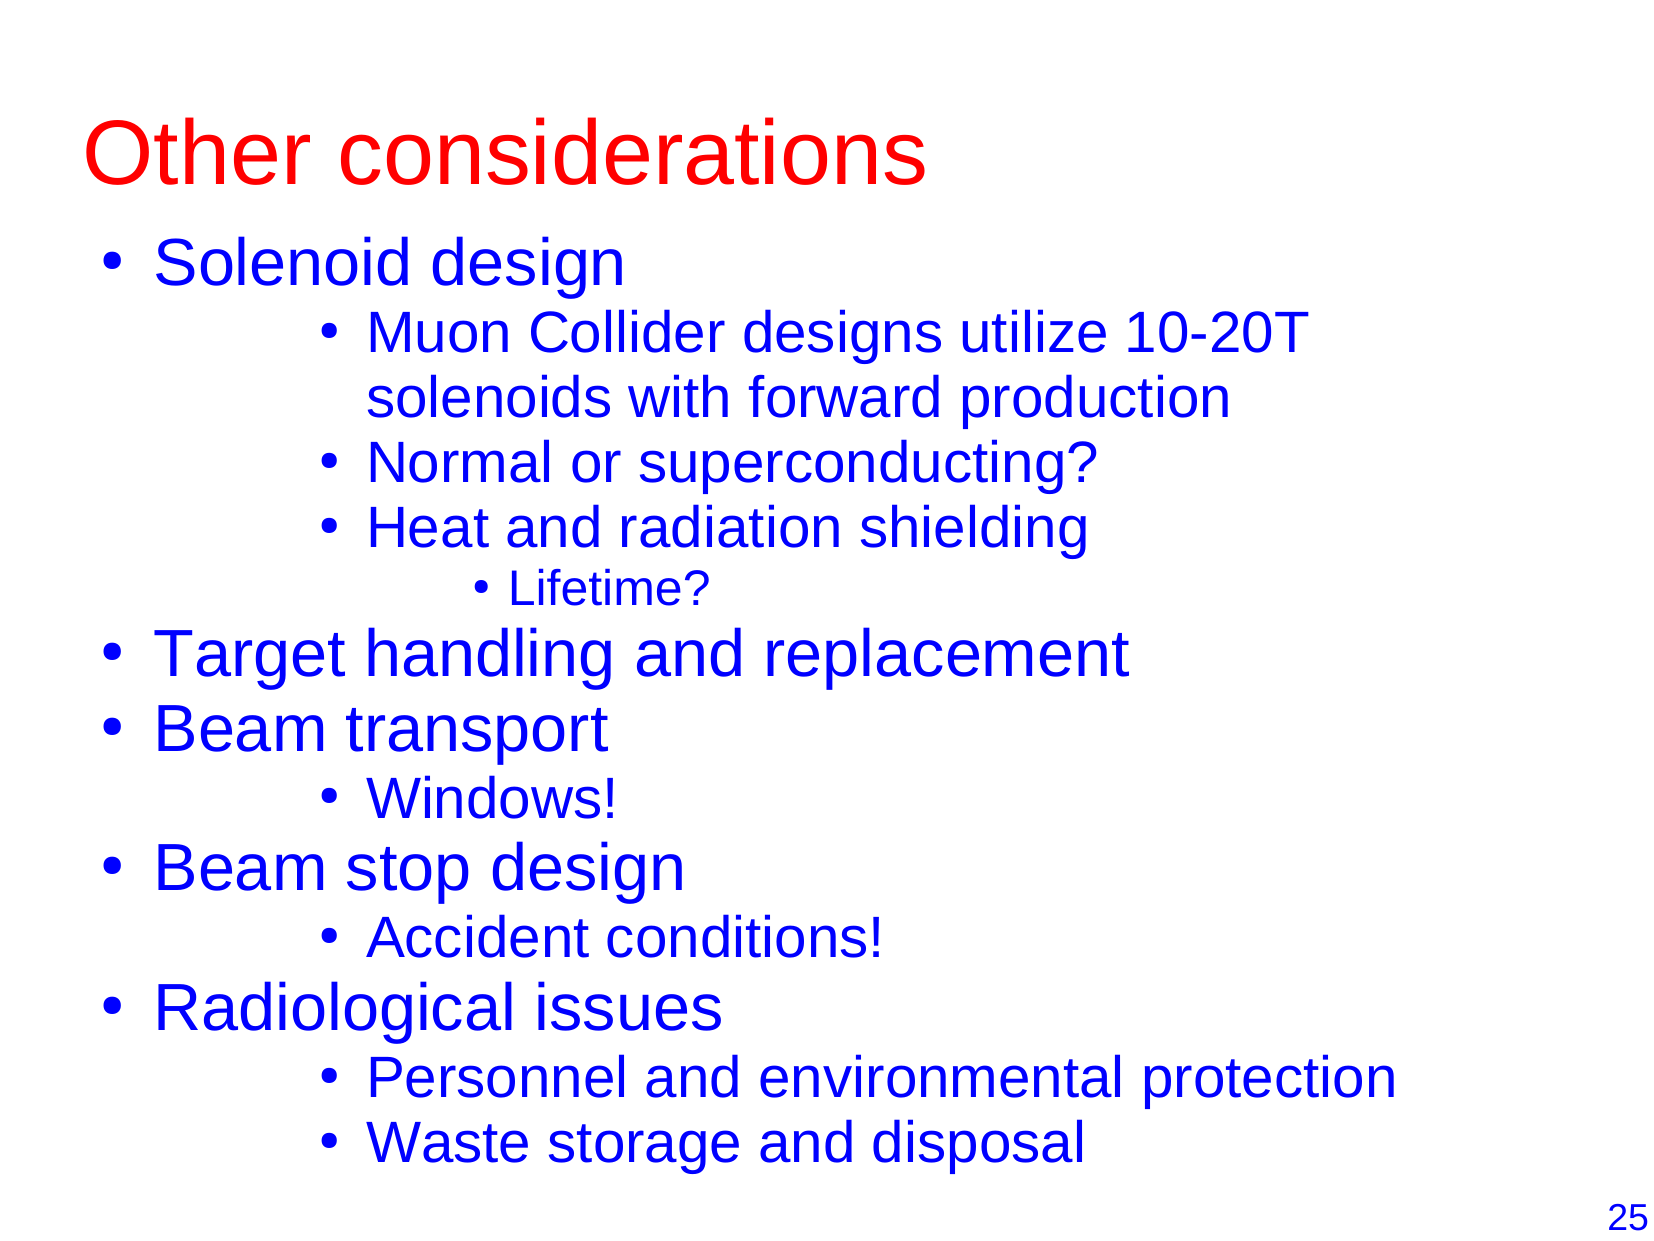

# Other considerations
Solenoid design
Muon Collider designs utilize 10-20T solenoids with forward production
Normal or superconducting?
Heat and radiation shielding
Lifetime?
Target handling and replacement
Beam transport
Windows!
Beam stop design
Accident conditions!
Radiological issues
Personnel and environmental protection
Waste storage and disposal